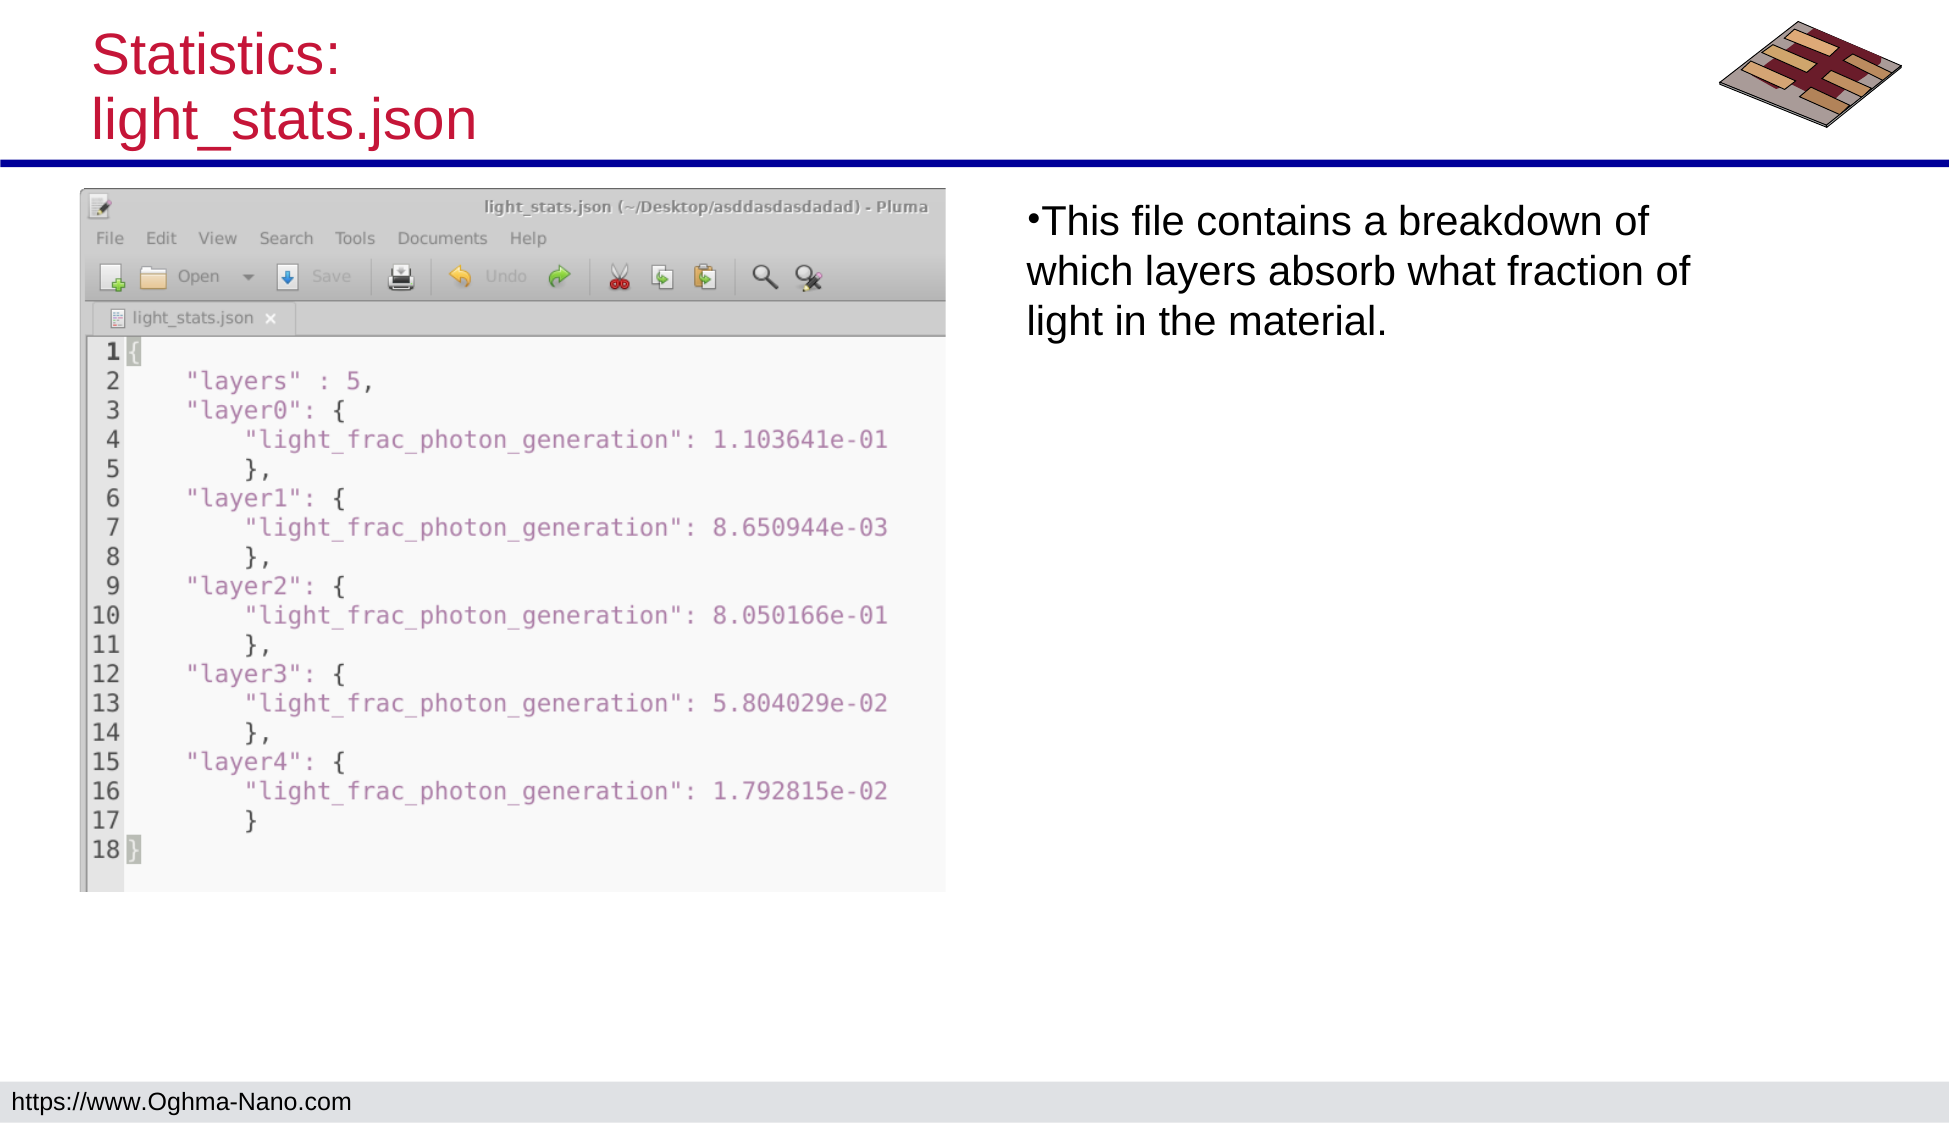

# Statistics: light_stats.json
This file contains a breakdown of which layers absorb what fraction of light in the material.